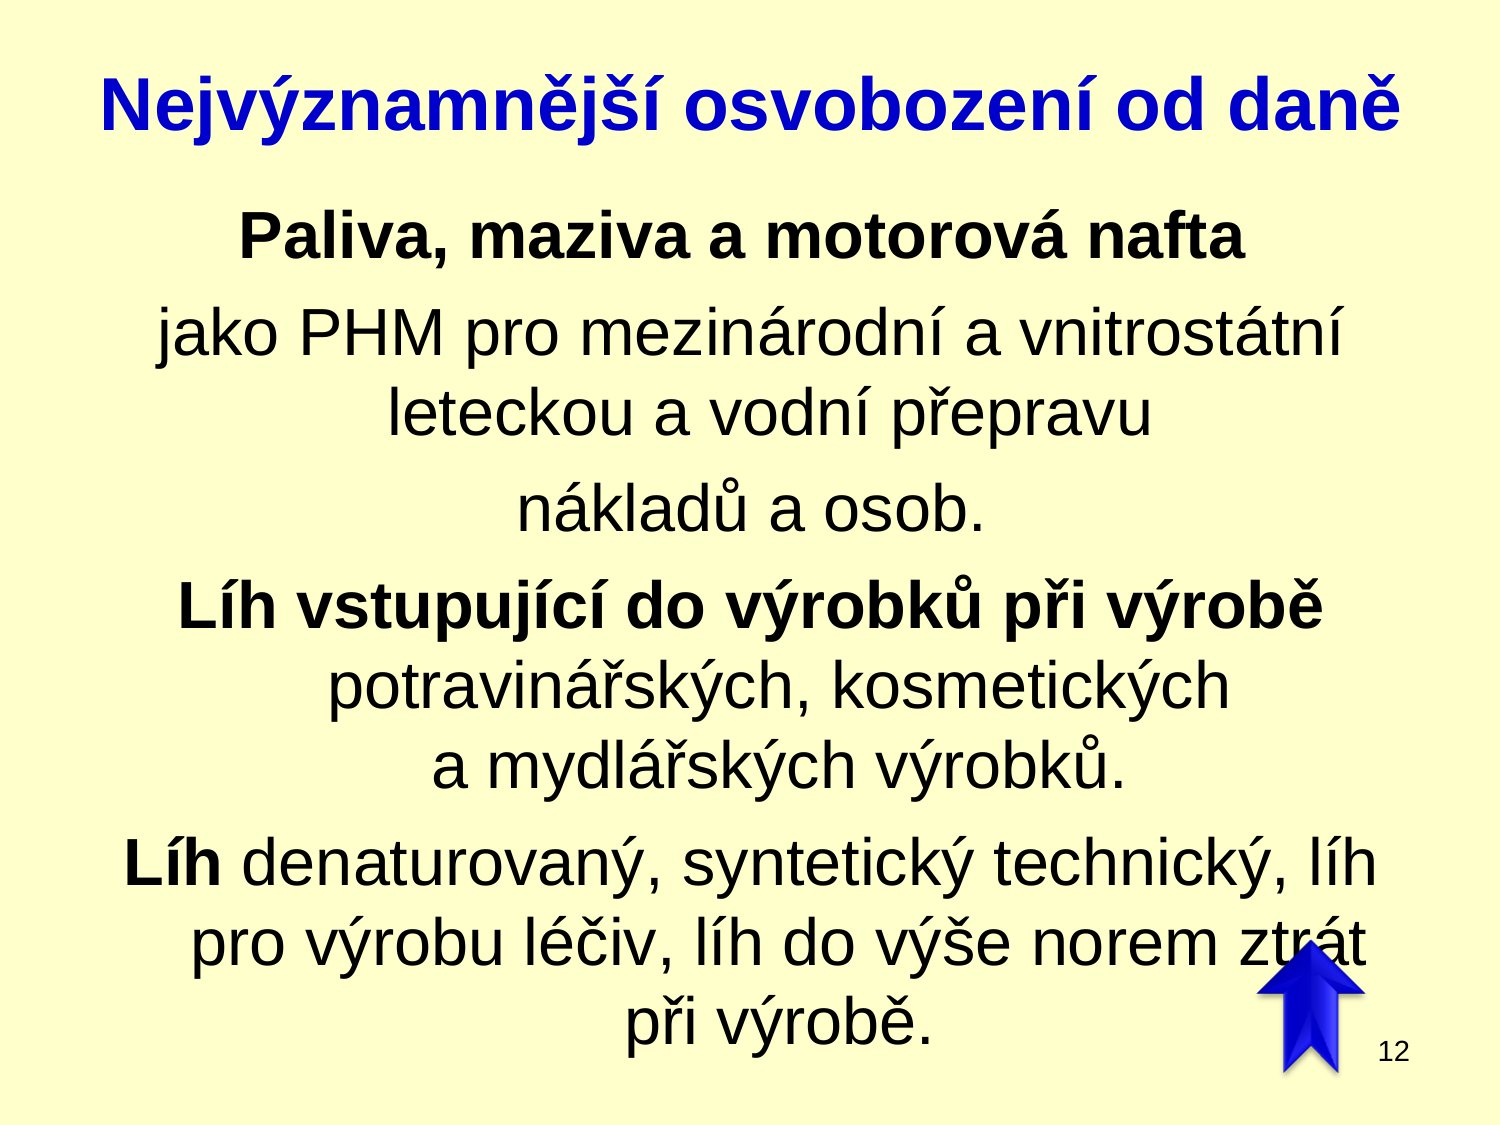

# Nejvýznamnější osvobození od daně
Paliva, maziva a motorová nafta
jako PHM pro mezinárodní a vnitrostátní leteckou a vodní přepravu
nákladů a osob.
Líh vstupující do výrobků při výrobě potravinářských, kosmetických
a mydlářských výrobků.
Líh denaturovaný, syntetický technický, líh pro výrobu léčiv, líh do výše norem ztrát při výrobě.